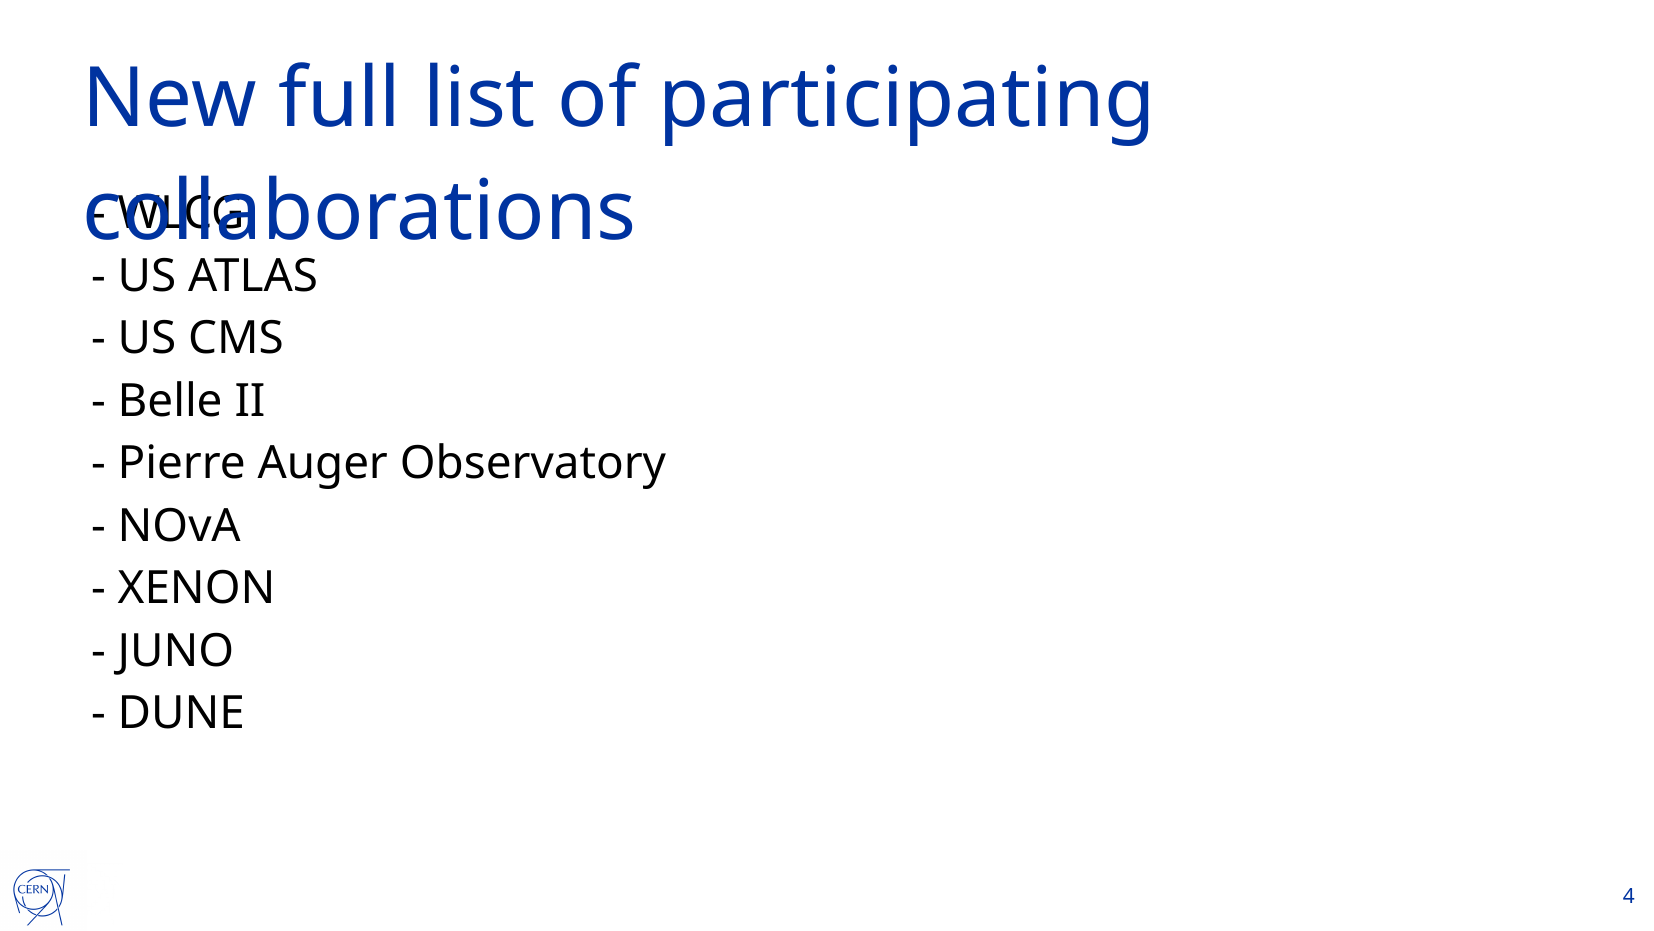

# New full list of participating collaborations
- WLCG
- US ATLAS
- US CMS
- Belle II
- Pierre Auger Observatory
- NOvA
- XENON
- JUNO
- DUNE